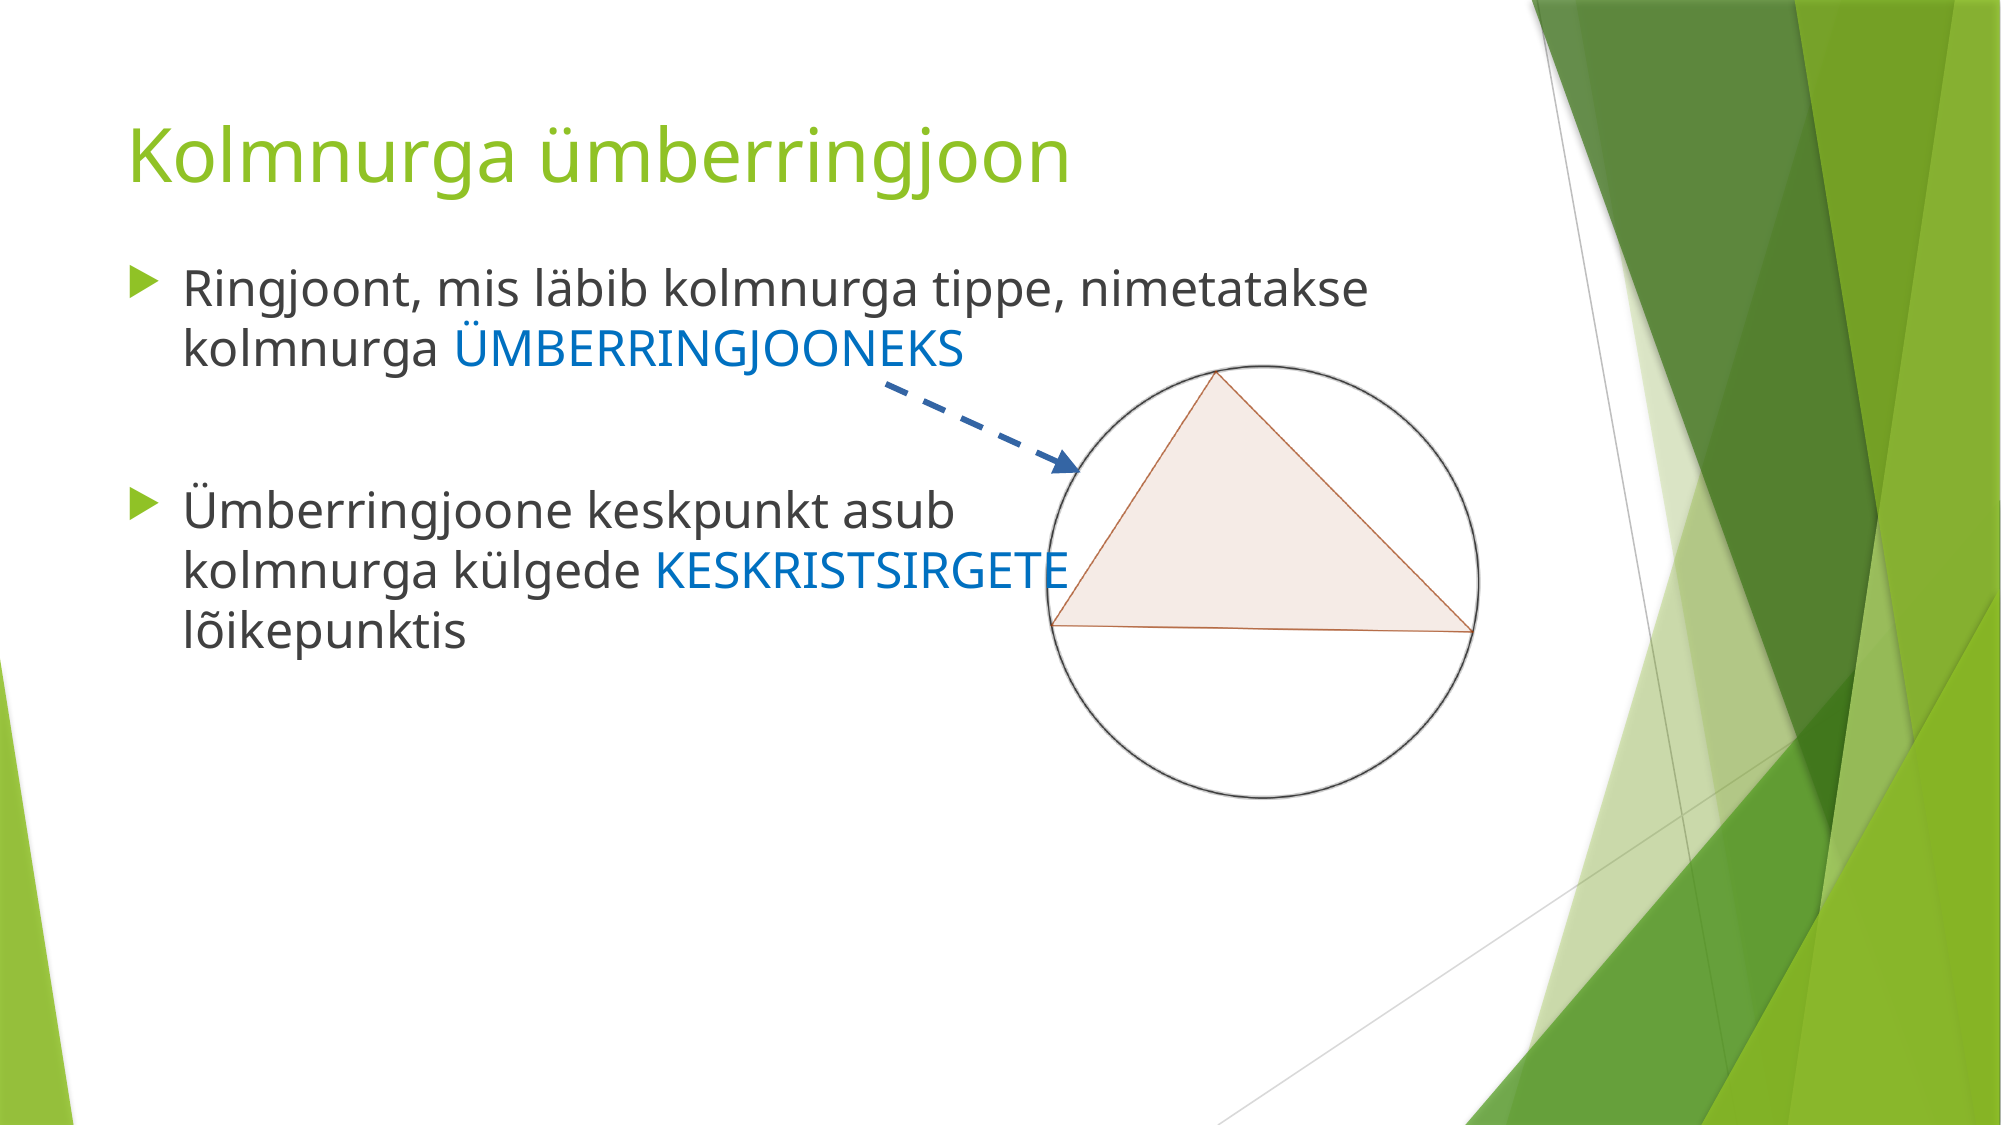

# Kolmnurga ümberringjoon
Ringjoont, mis läbib kolmnurga tippe, nimetatakse kolmnurga ÜMBERRINGJOONEKS
Ümberringjoone keskpunkt asub
kolmnurga külgede KESKRISTSIRGETE
lõikepunktis